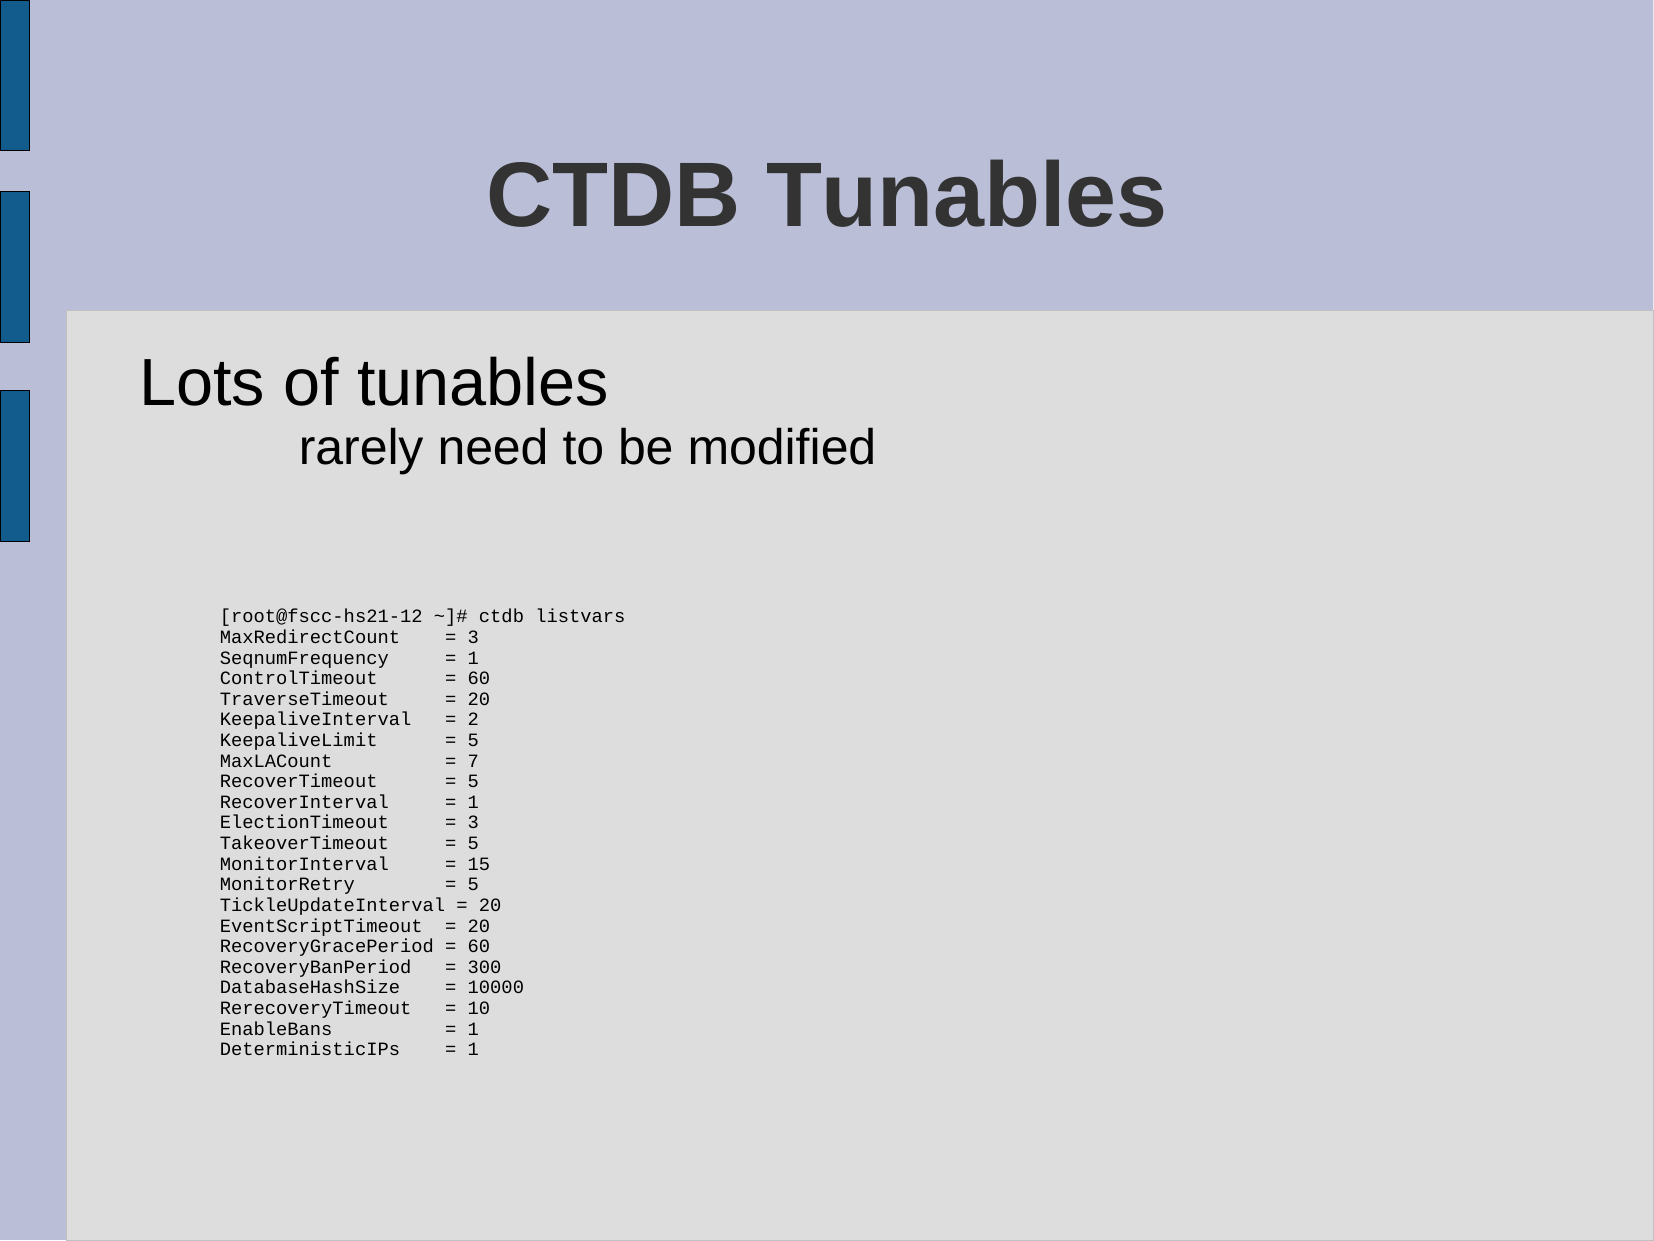

# CTDB Tunables
Lots of tunables
rarely need to be modified
[root@fscc-hs21-12 ~]# ctdb listvars
MaxRedirectCount = 3
SeqnumFrequency = 1
ControlTimeout = 60
TraverseTimeout = 20
KeepaliveInterval = 2
KeepaliveLimit = 5
MaxLACount = 7
RecoverTimeout = 5
RecoverInterval = 1
ElectionTimeout = 3
TakeoverTimeout = 5
MonitorInterval = 15
MonitorRetry = 5
TickleUpdateInterval = 20
EventScriptTimeout = 20
RecoveryGracePeriod = 60
RecoveryBanPeriod = 300
DatabaseHashSize = 10000
RerecoveryTimeout = 10
EnableBans = 1
DeterministicIPs = 1